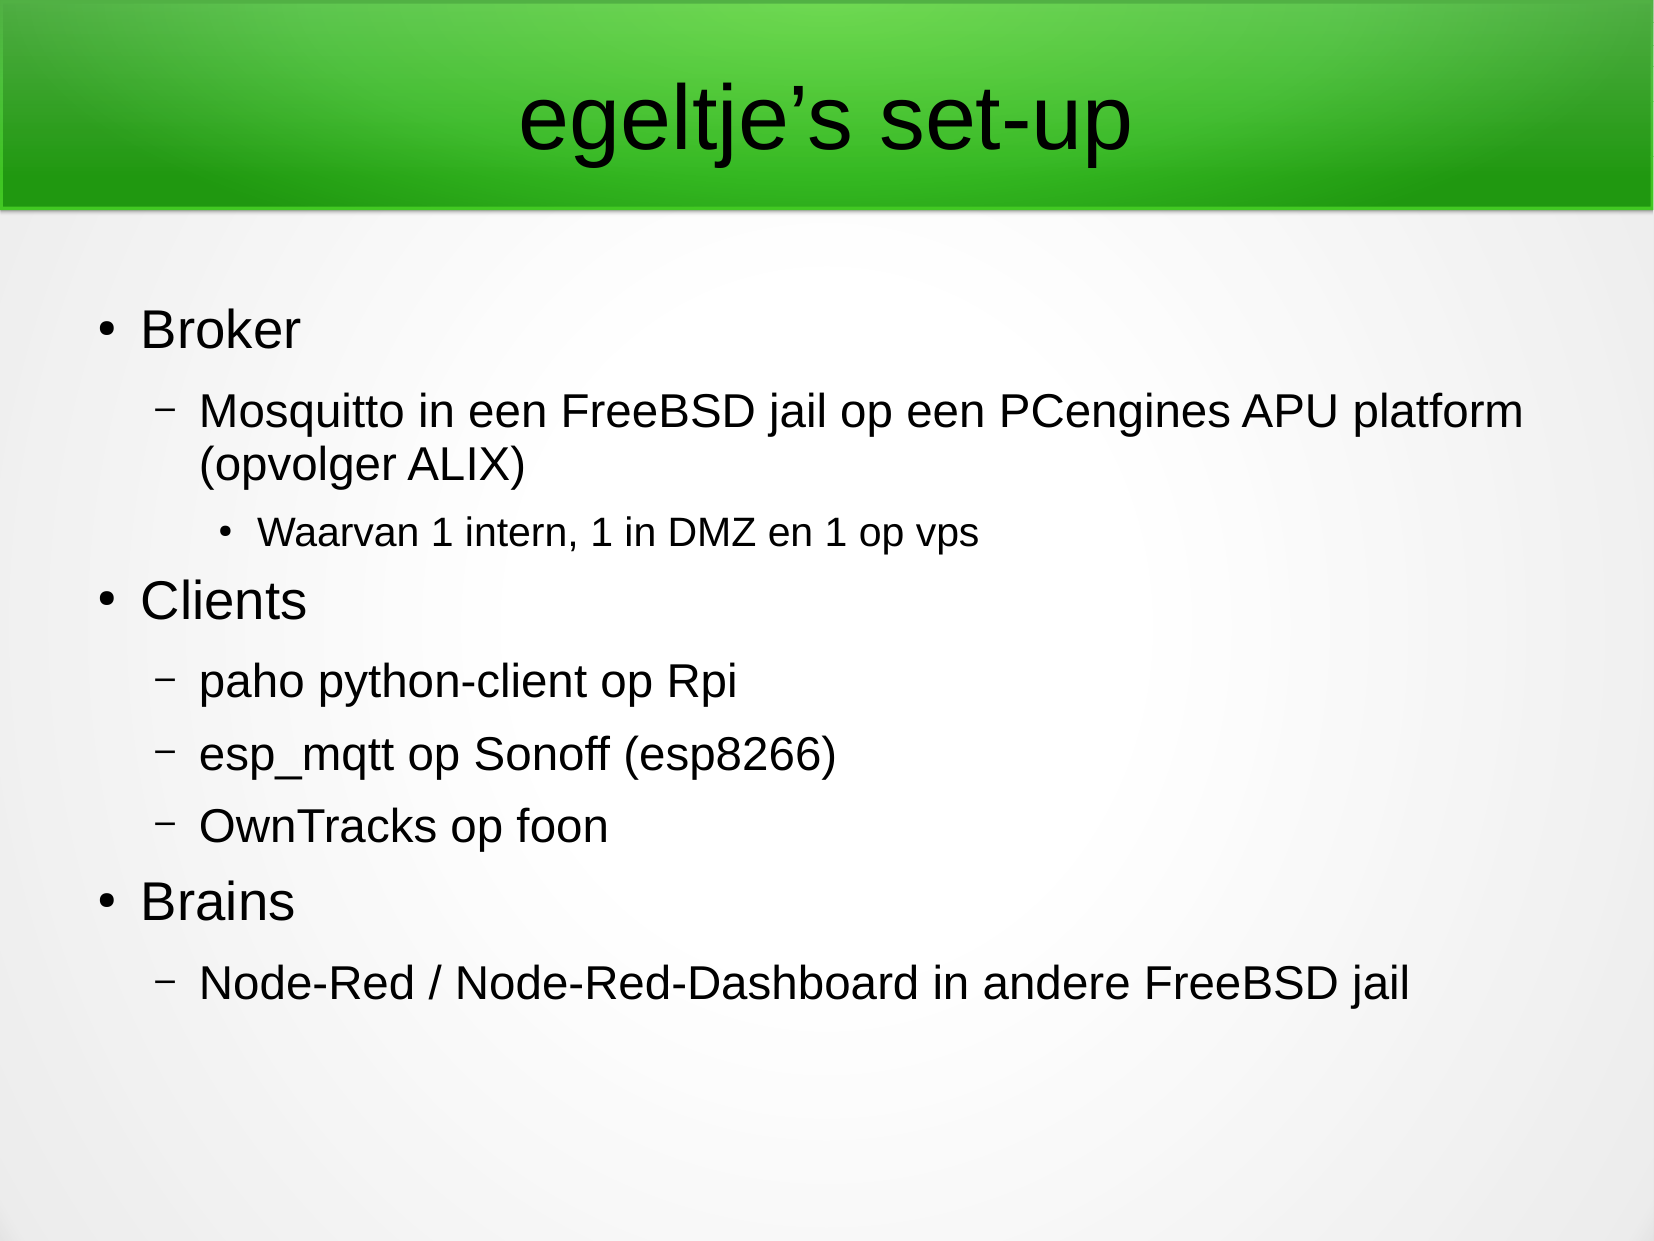

# egeltje’s set-up
Broker
Mosquitto in een FreeBSD jail op een PCengines APU platform (opvolger ALIX)
Waarvan 1 intern, 1 in DMZ en 1 op vps
Clients
paho python-client op Rpi
esp_mqtt op Sonoff (esp8266)
OwnTracks op foon
Brains
Node-Red / Node-Red-Dashboard in andere FreeBSD jail